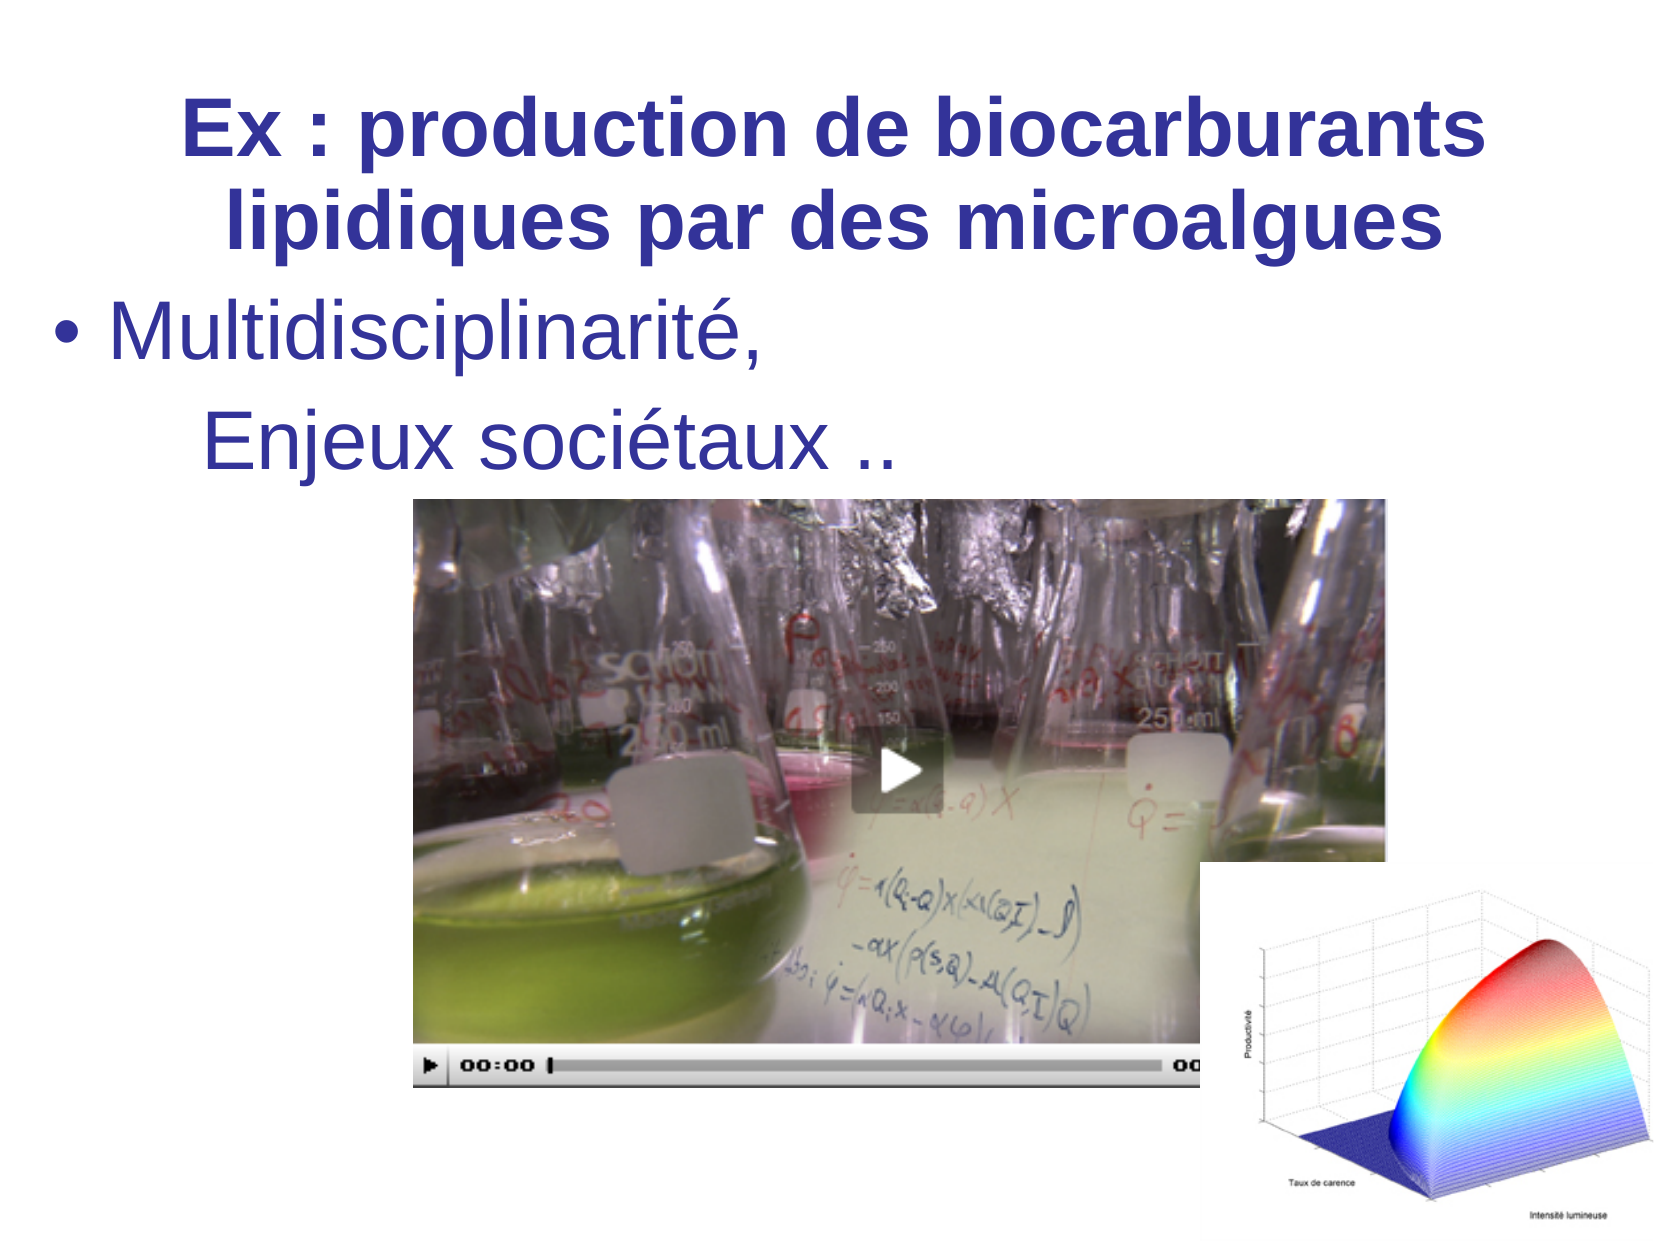

# Ex : production de biocarburants lipidiques par des microalgues
Multidisciplinarité,
 Enjeux sociétaux ..